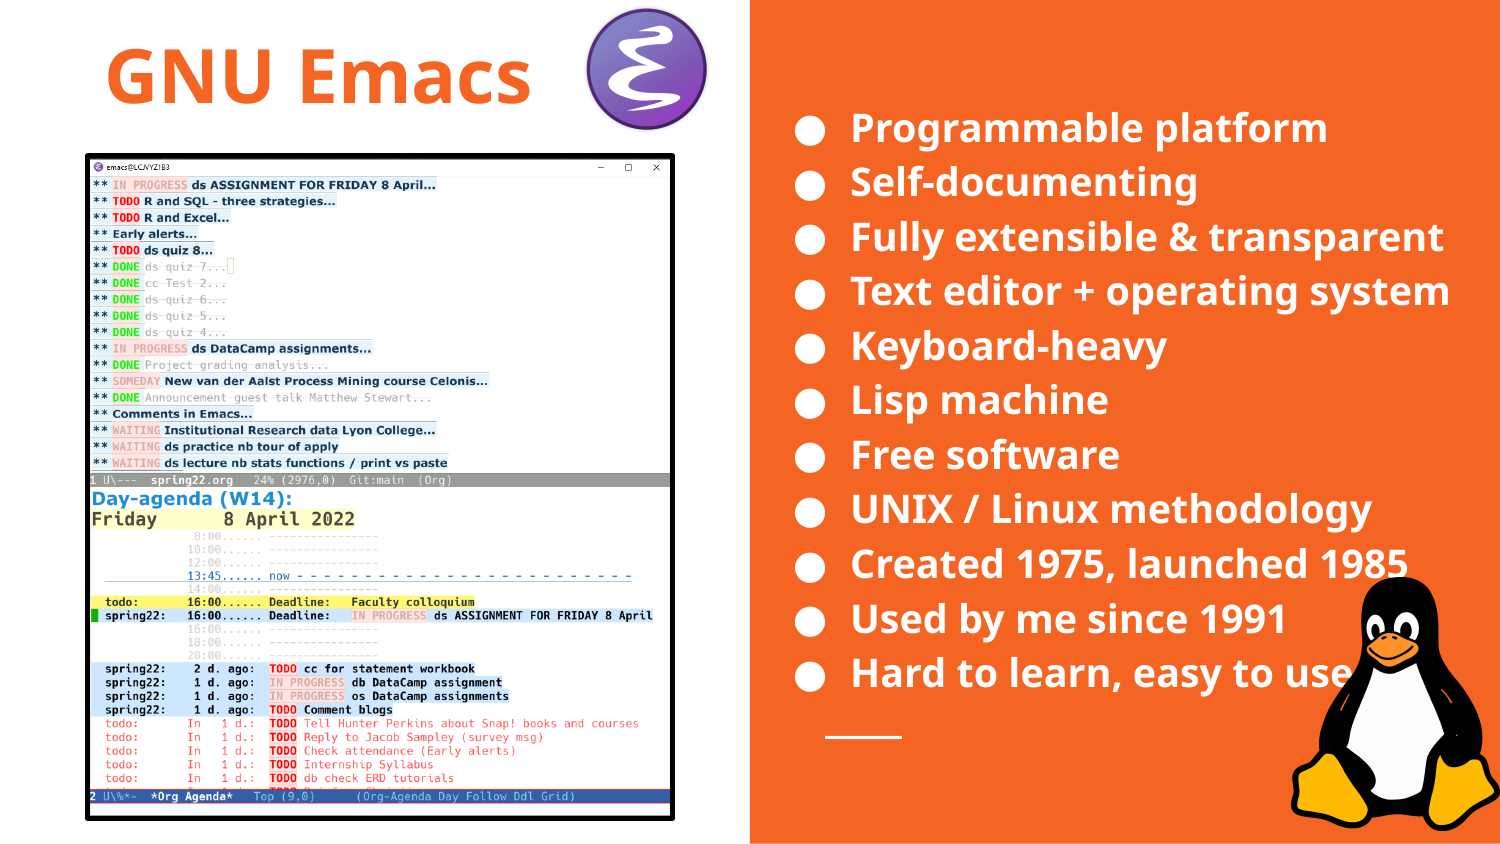

# GNU Emacs
Programmable platform
Self-documenting
Fully extensible & transparent
Text editor + operating system
Keyboard-heavy
Lisp machine
Free software
UNIX / Linux methodology
Created 1975, launched 1985
Used by me since 1991
Hard to learn, easy to use